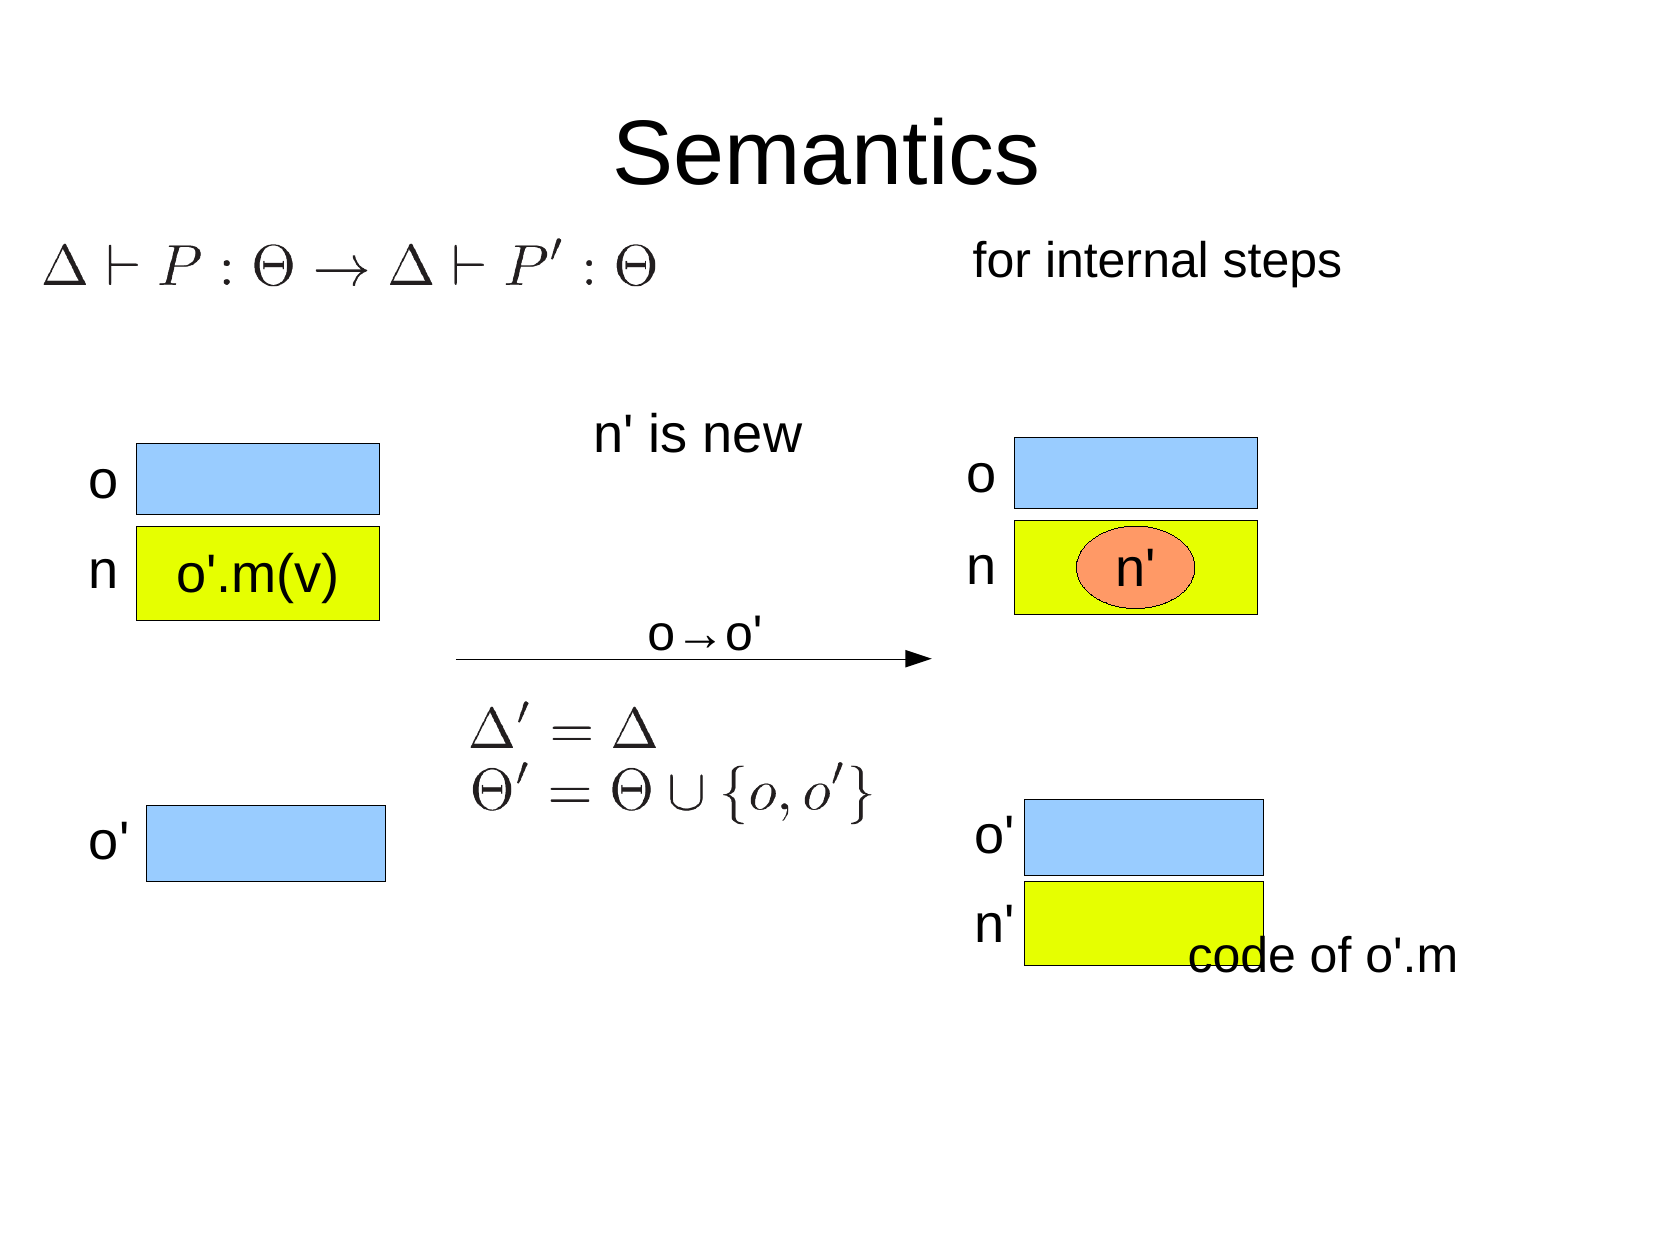

# Semantics
for internal steps
n' is new
o
o
o'.m(v)
n'
n
n
o→o'
o'
o'
n'
code of o'.m